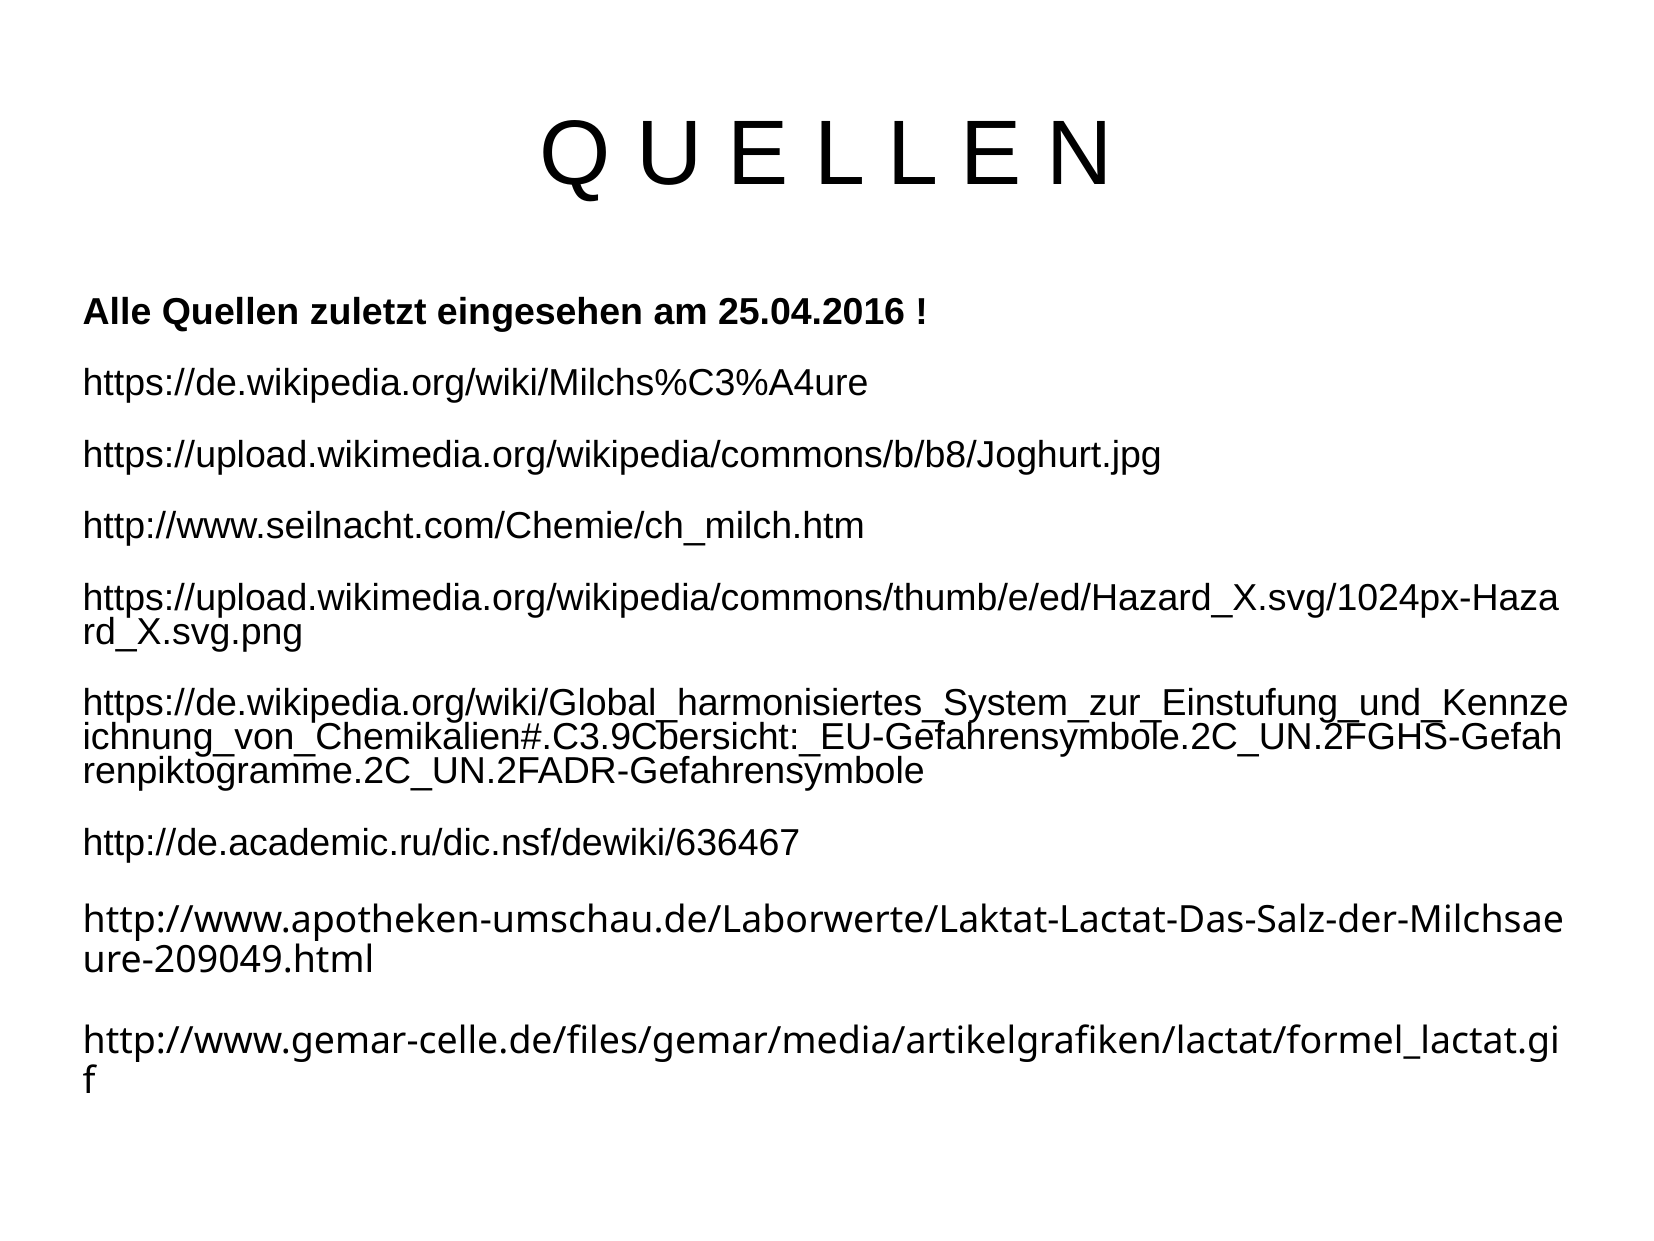

# Q U E L L E N
Alle Quellen zuletzt eingesehen am 25.04.2016 !
https://de.wikipedia.org/wiki/Milchs%C3%A4ure
https://upload.wikimedia.org/wikipedia/commons/b/b8/Joghurt.jpg
http://www.seilnacht.com/Chemie/ch_milch.htm
https://upload.wikimedia.org/wikipedia/commons/thumb/e/ed/Hazard_X.svg/1024px-Hazard_X.svg.png
https://de.wikipedia.org/wiki/Global_harmonisiertes_System_zur_Einstufung_und_Kennzeichnung_von_Chemikalien#.C3.9Cbersicht:_EU-Gefahrensymbole.2C_UN.2FGHS-Gefahrenpiktogramme.2C_UN.2FADR-Gefahrensymbole
http://de.academic.ru/dic.nsf/dewiki/636467
http://www.apotheken-umschau.de/Laborwerte/Laktat-Lactat-Das-Salz-der-Milchsaeure-209049.html
http://www.gemar-celle.de/files/gemar/media/artikelgrafiken/lactat/formel_lactat.gif